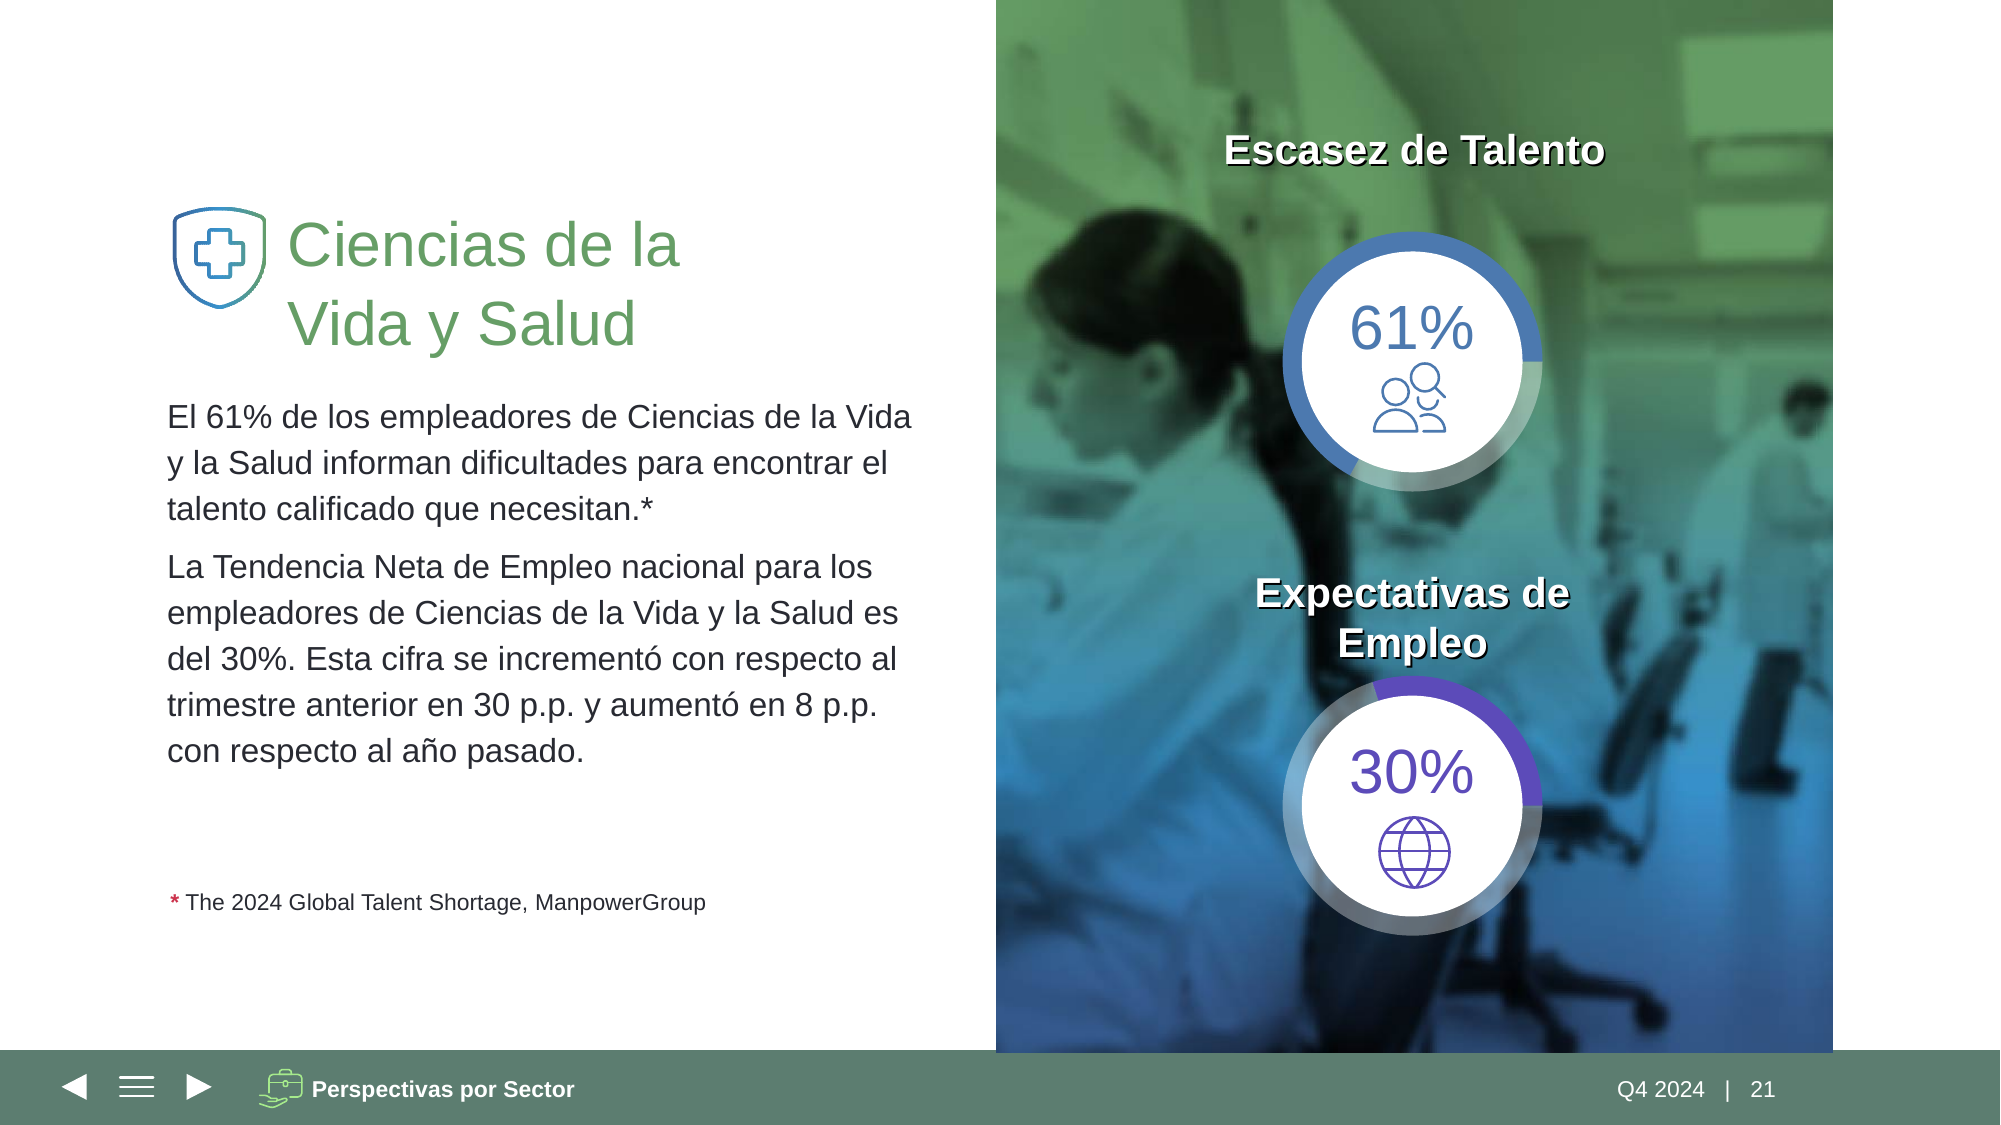

Escasez de Talento
       Ciencias de la
 Vida y Salud
### Chart
| Category | Column1 |
|---|---|
| 1st Qtr | 67.0 |
| 2nd Qtr | 33.0 |61%
### Chart
| Category | Column1 |
|---|---|
| 1st Qtr | 30.0 |
| 2nd Qtr | 70.0 |30%
# El 61% de los empleadores de Ciencias de la Vida y la Salud informan dificultades para encontrar el talento calificado que necesitan.*
La Tendencia Neta de Empleo nacional para los empleadores de Ciencias de la Vida y la Salud es del 30%. Esta cifra se incrementó con respecto al trimestre anterior en 30 p.p. y aumentó en 8 p.p. con respecto al año pasado.
Expectativas de Empleo
* The 2024 Global Talent Shortage, ManpowerGroup